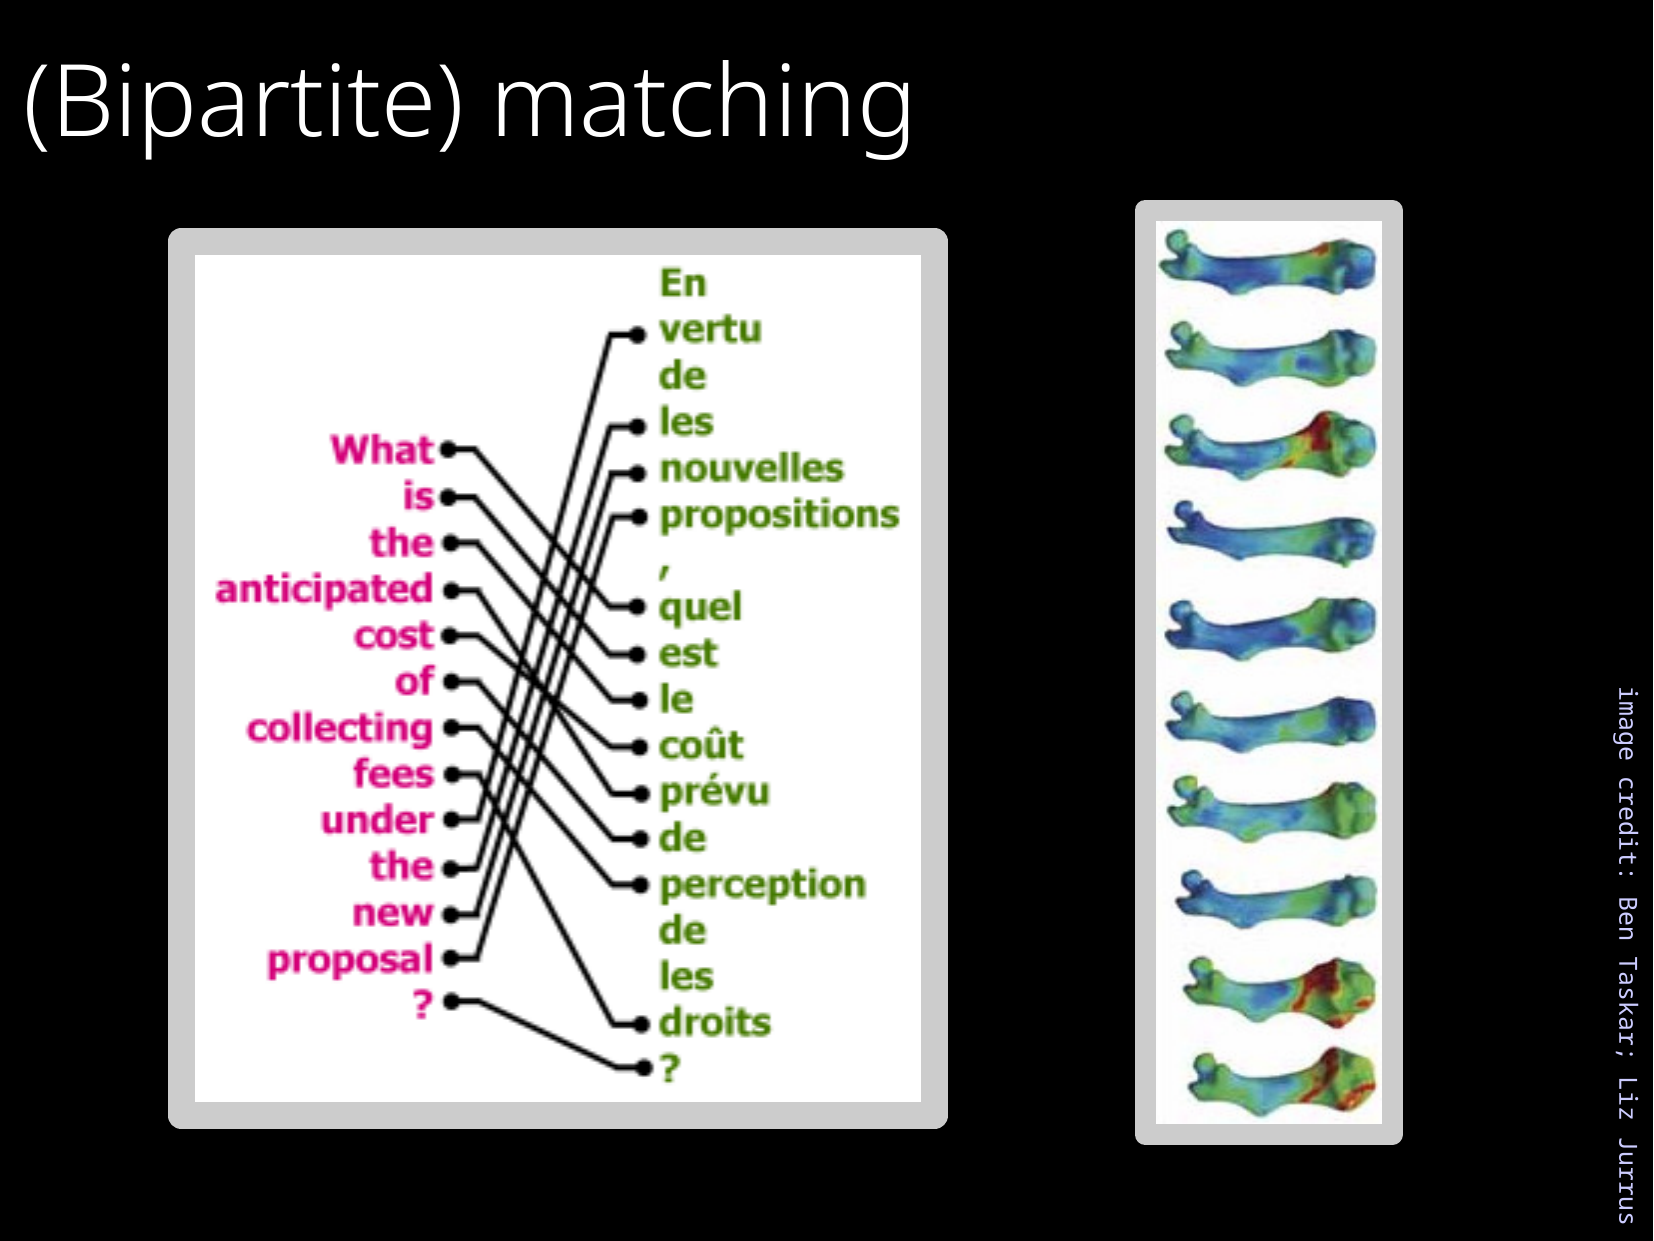

(Bipartite) matching
#
image credit: Ben Taskar; Liz Jurrus